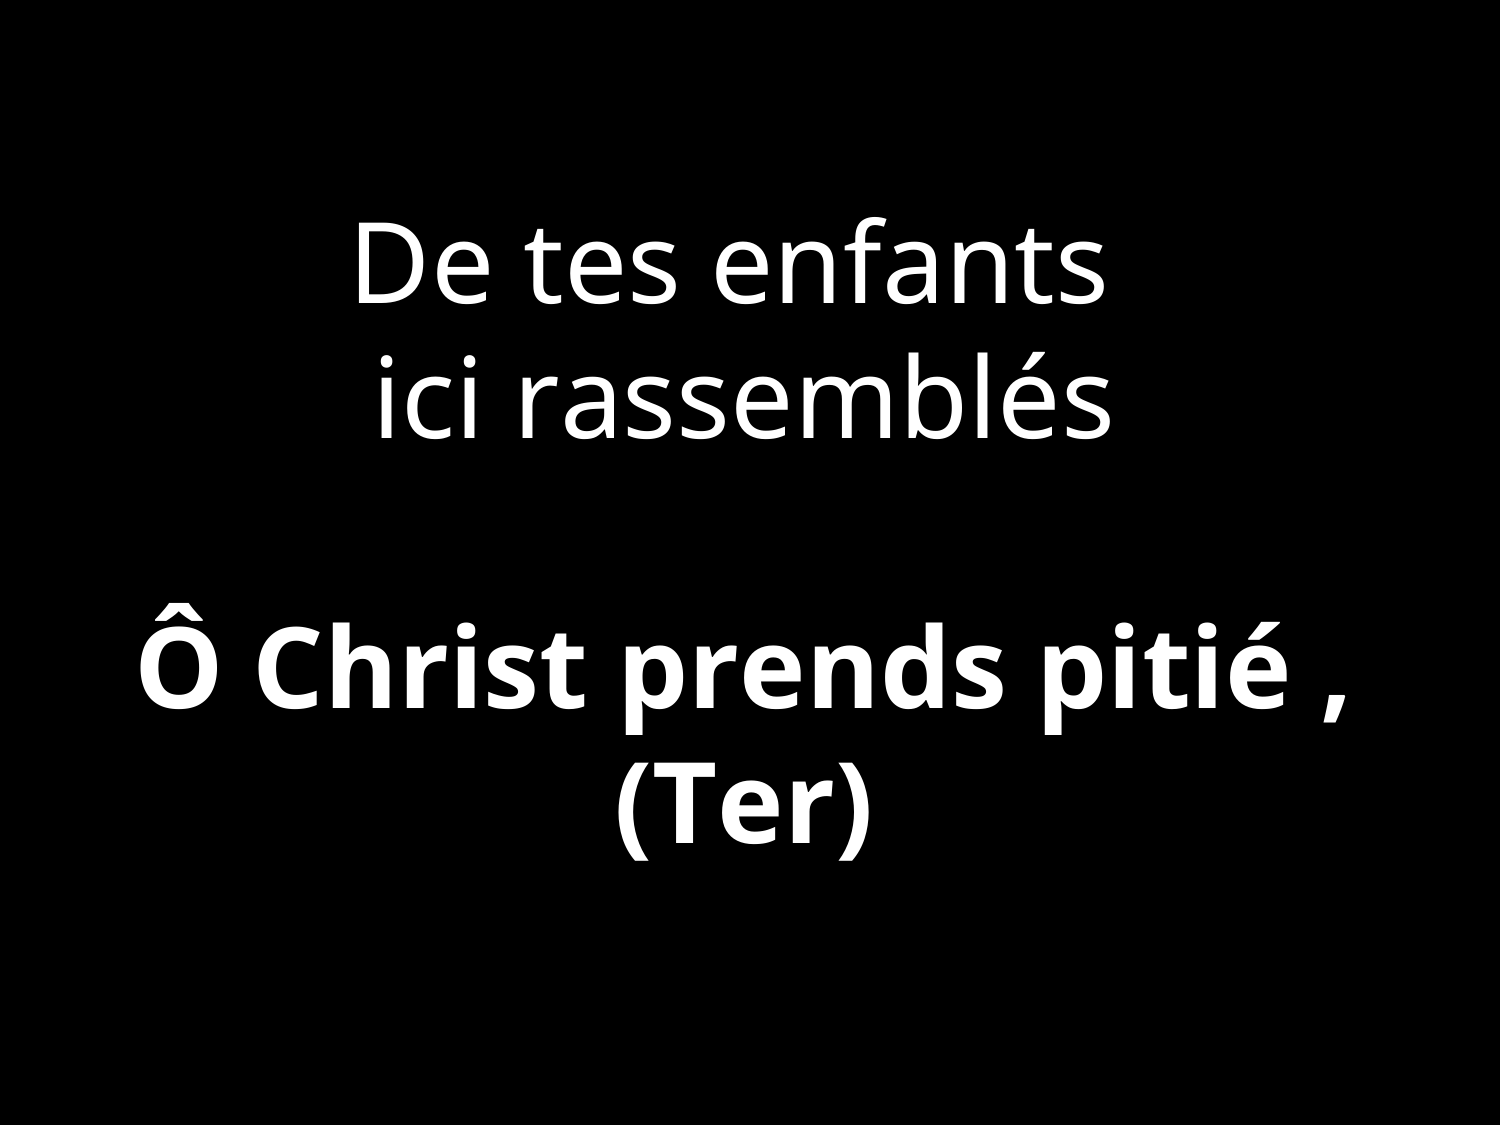

De tes enfants
ici rassemblés
Ô Christ prends pitié ,
(Ter)